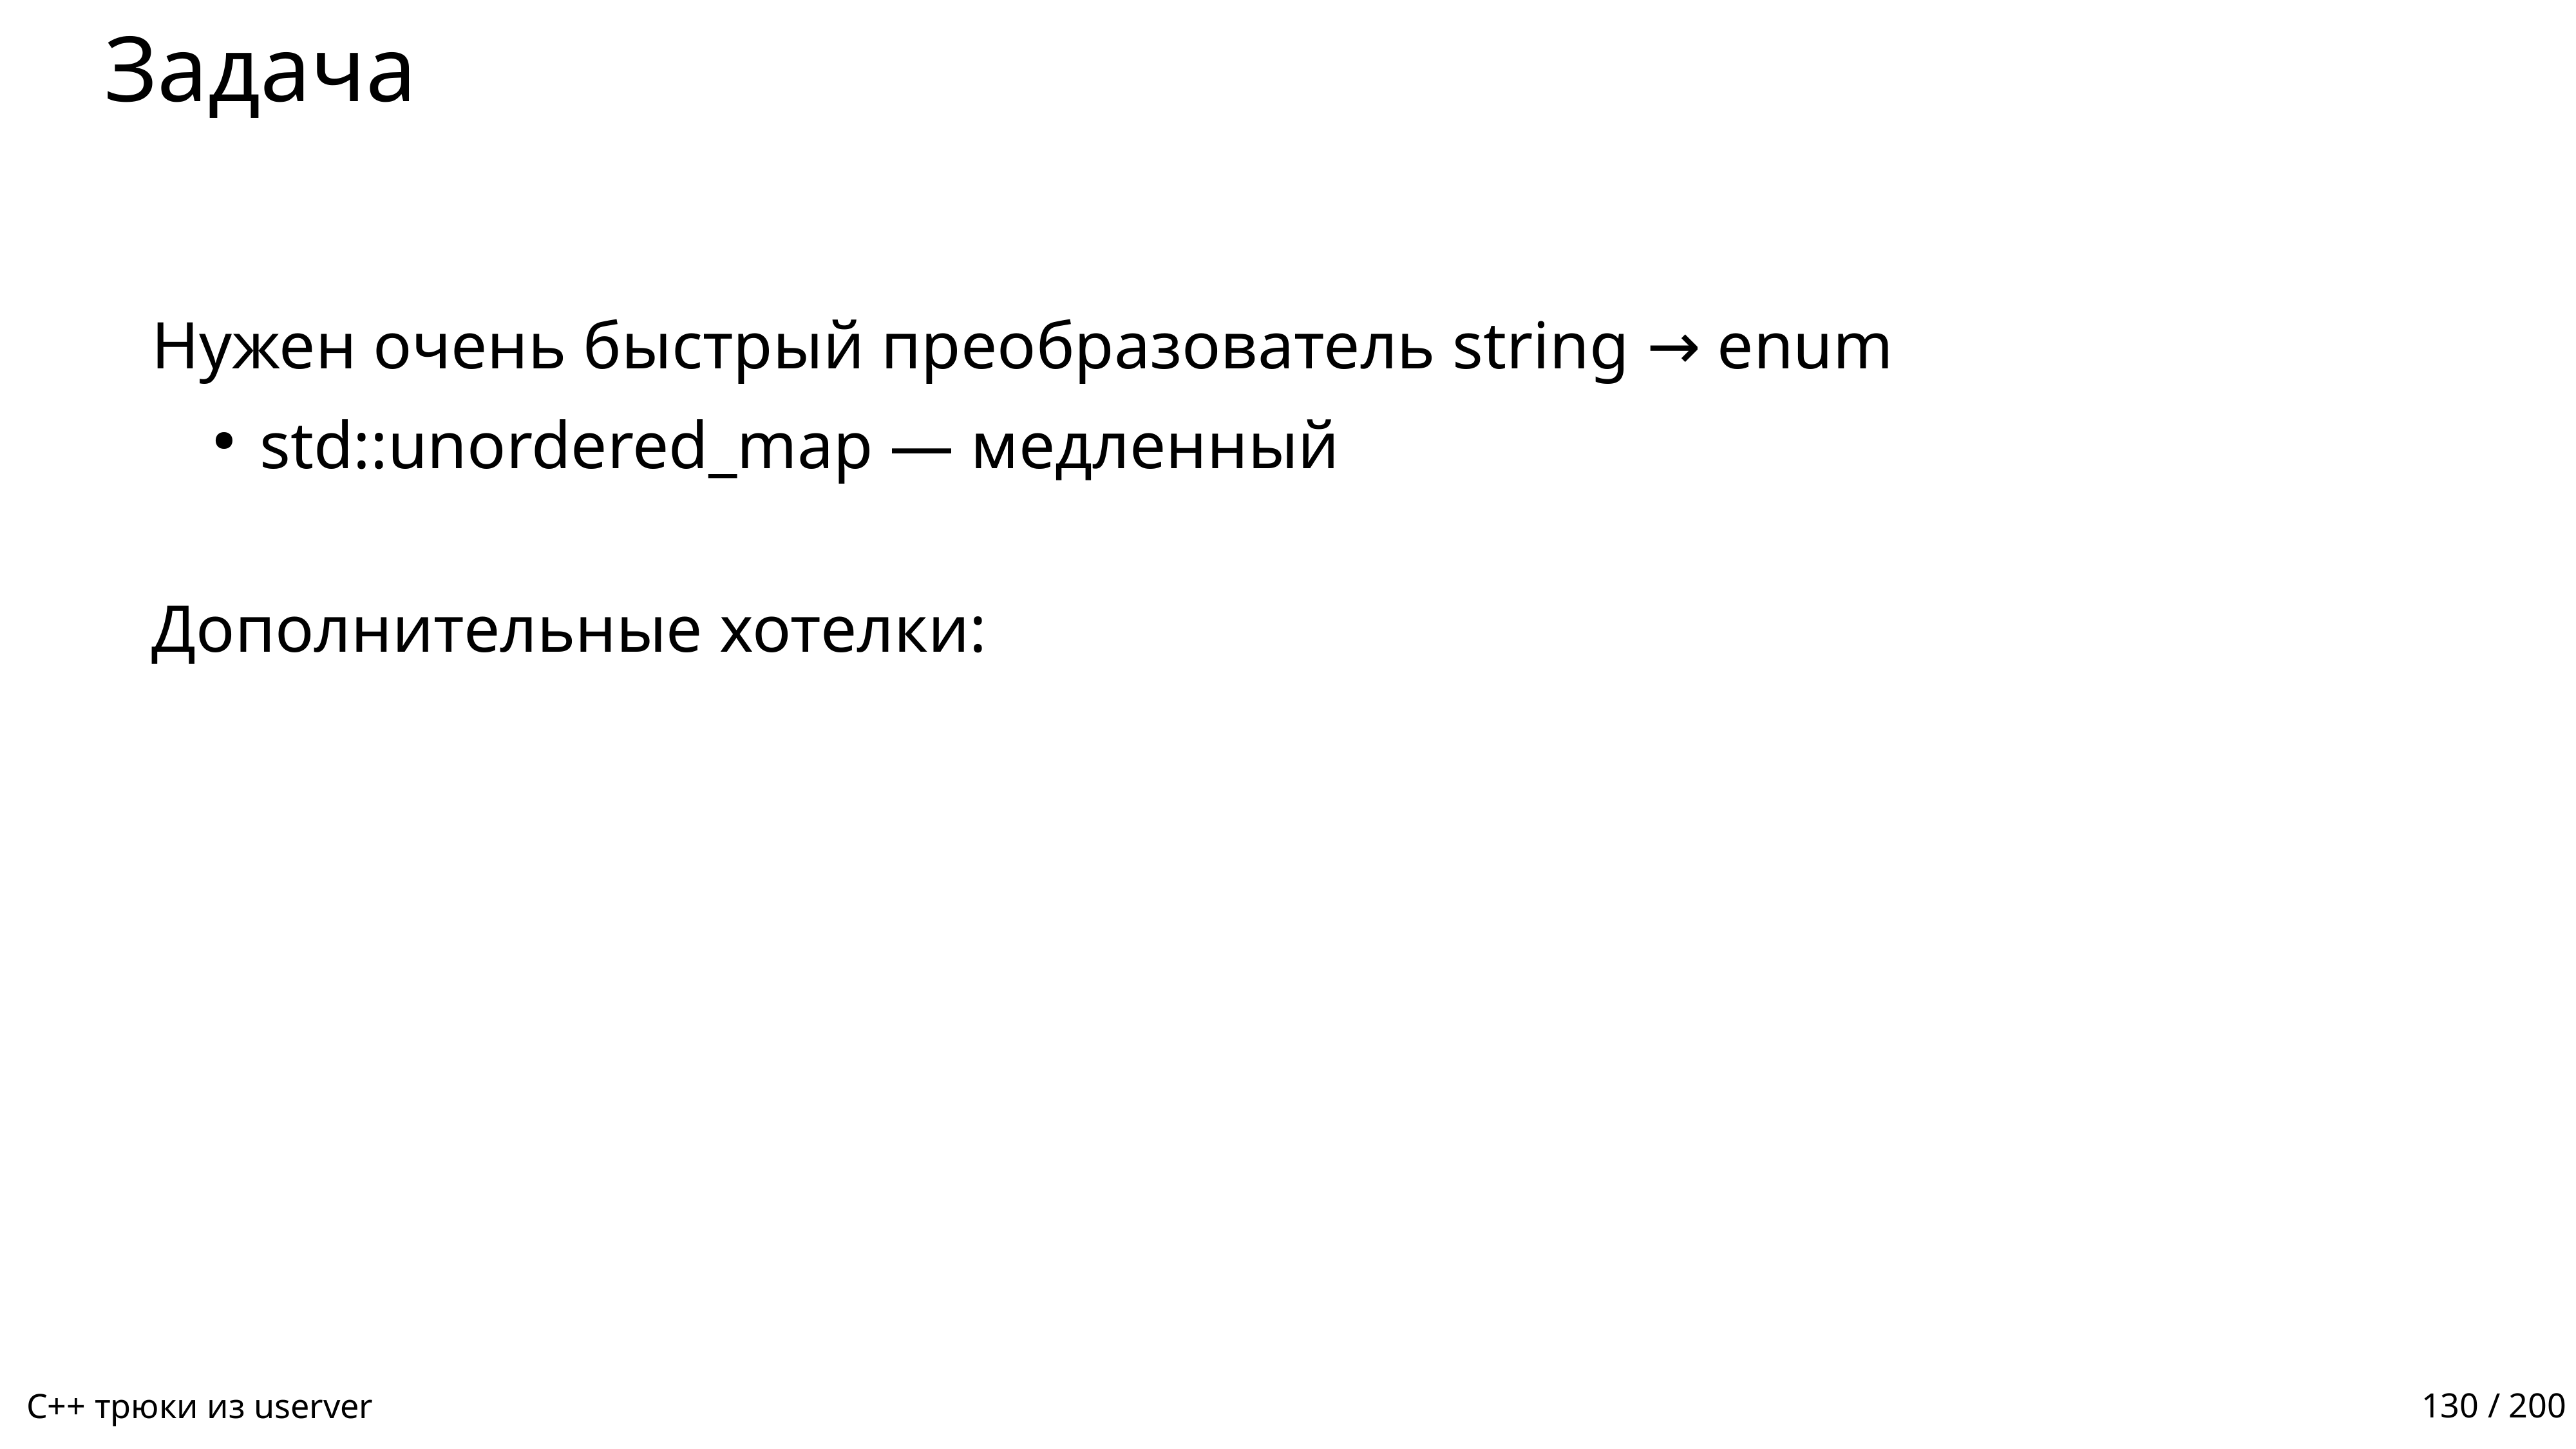

Задача
# Нужен очень быстрый преобразователь string → enum
 std::unordered_map — медленный
Дополнительные хотелки:
C++ трюки из userver